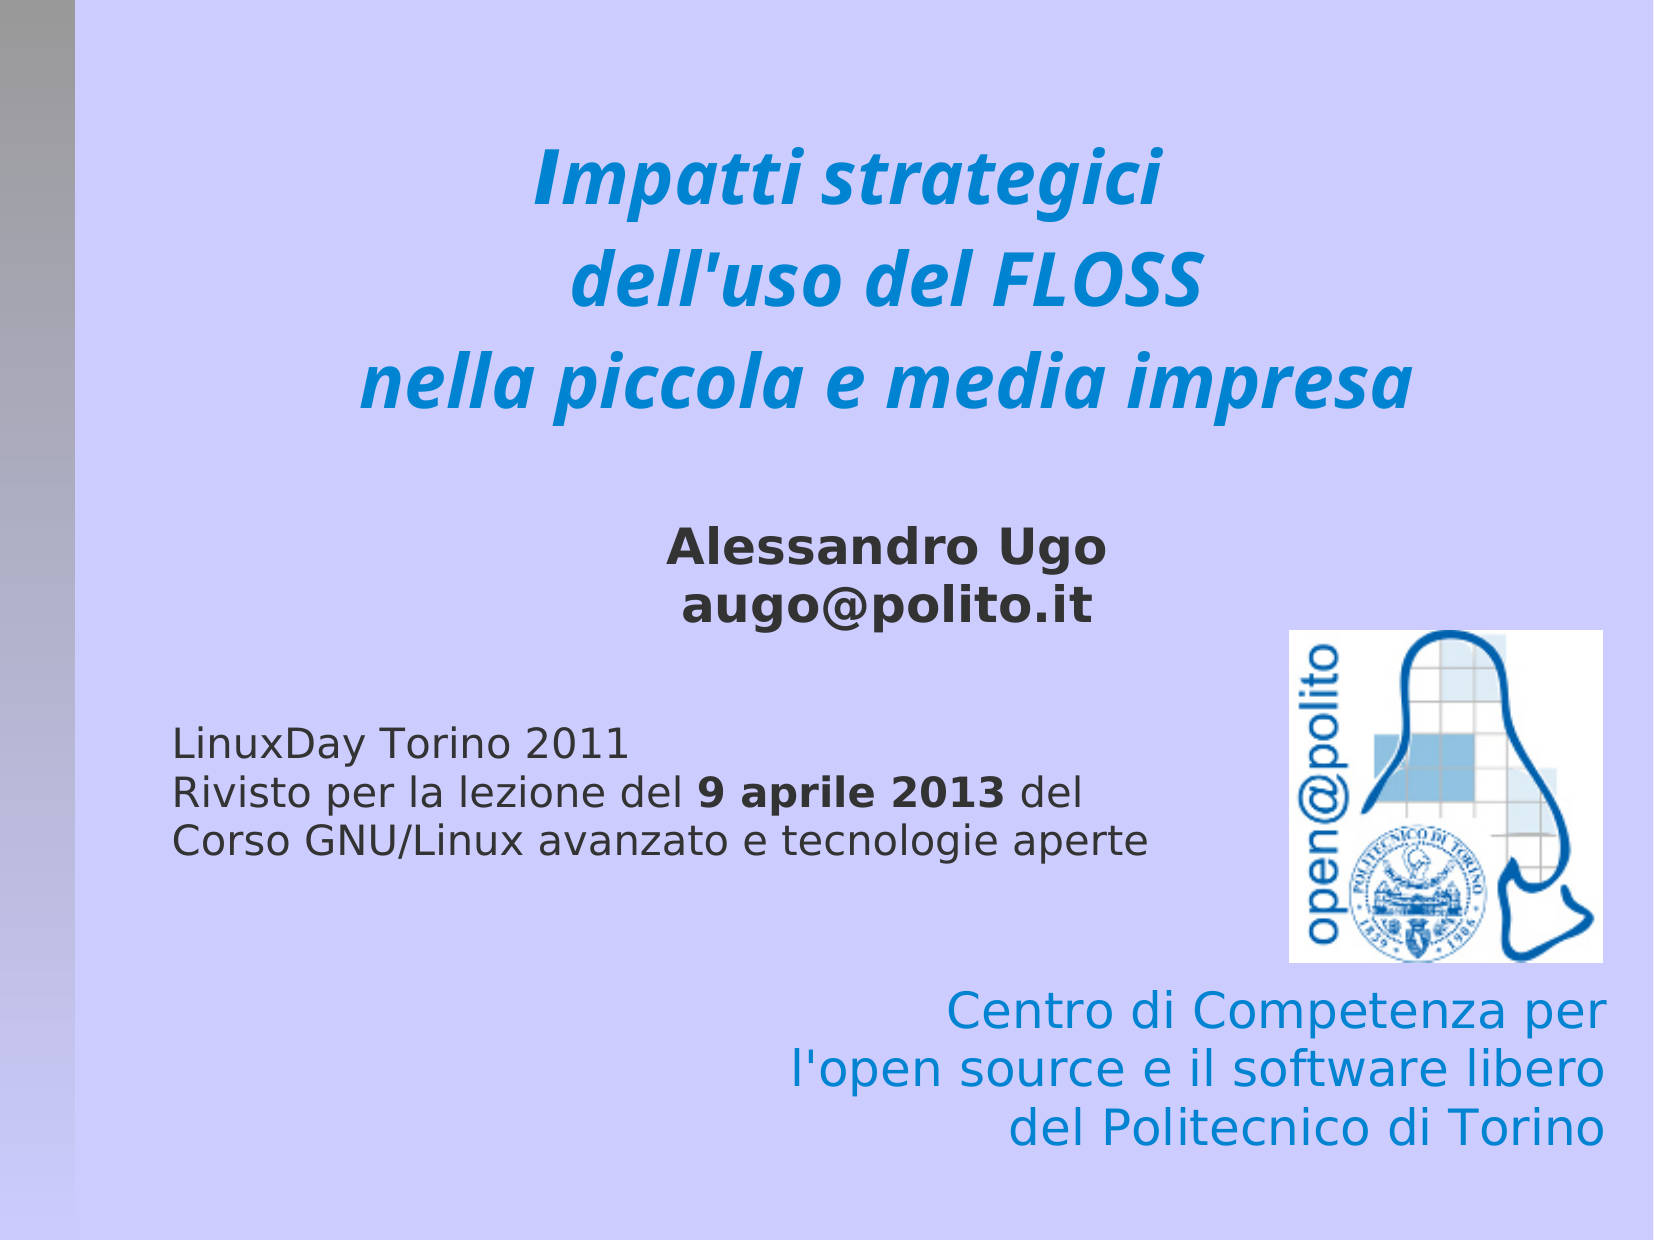

# Impatti strategici dell'uso del FLOSS nella piccola e media impresa Alessandro Ugo augo@polito.it
LinuxDay Torino 2011
Rivisto per la lezione del 9 aprile 2013 del
Corso GNU/Linux avanzato e tecnologie aperte
Centro di Competenza per
l'open source e il software libero
 del Politecnico di Torino